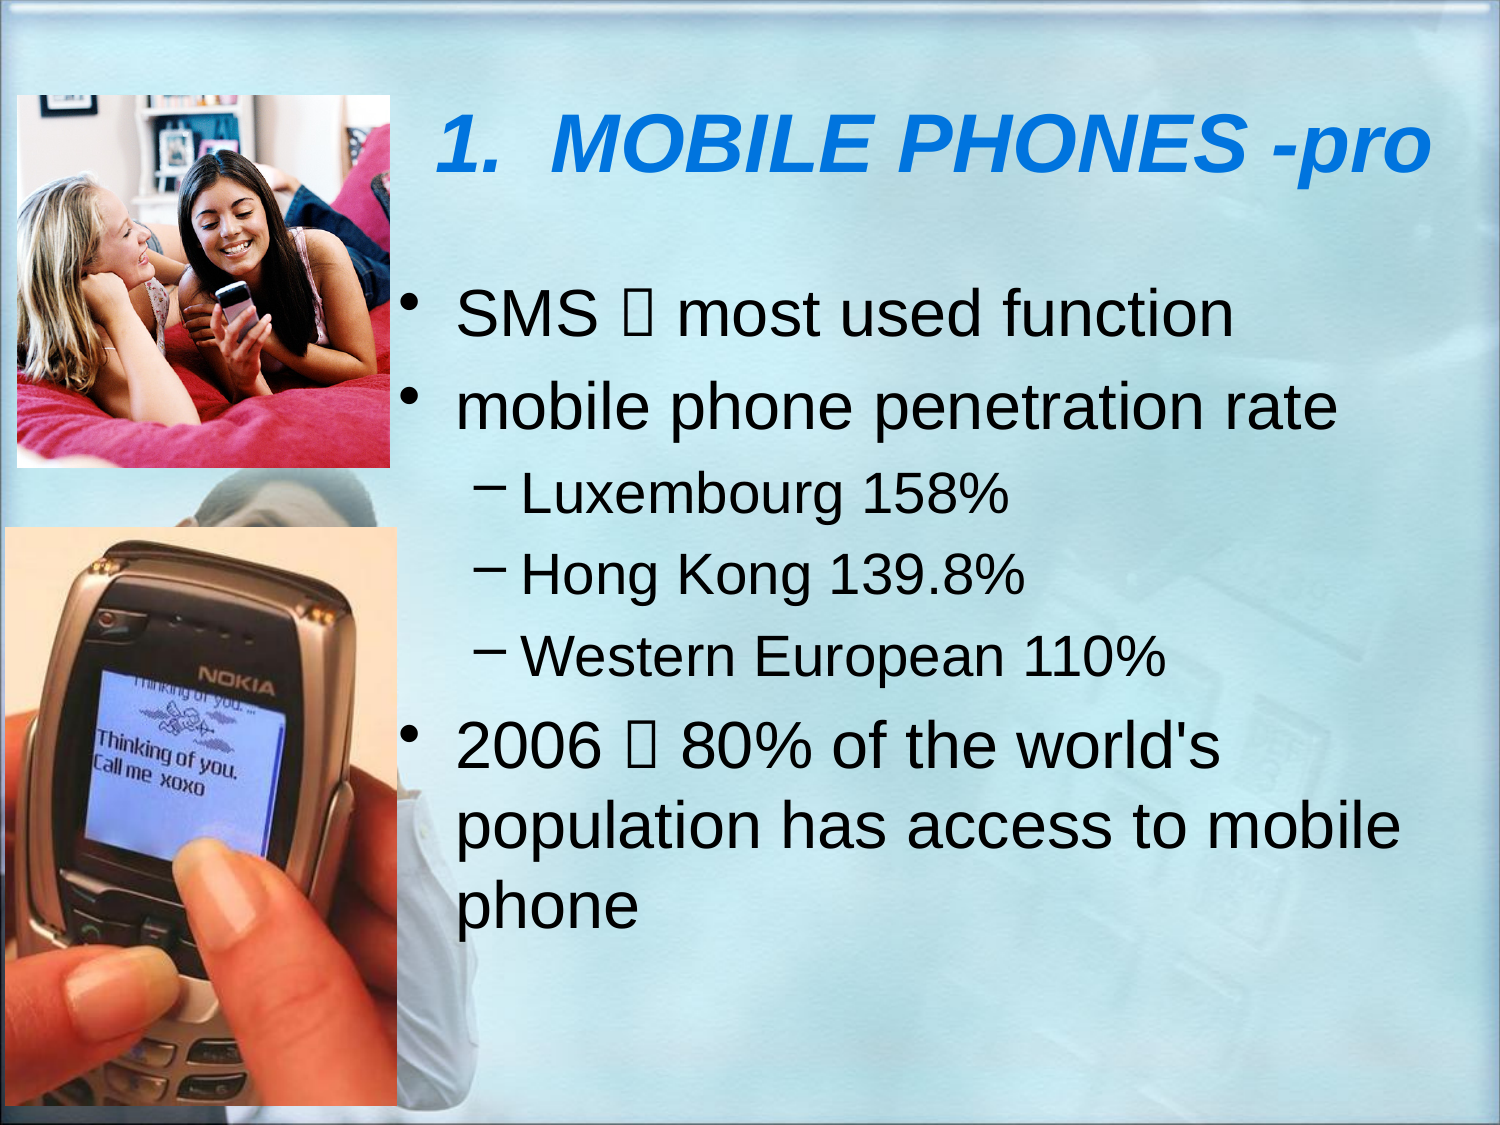

# 1. MOBILE PHONES -pro
SMS  most used function
mobile phone penetration rate
Luxembourg 158%
Hong Kong 139.8%
Western European 110%
2006  80% of the world's population has access to mobile phone